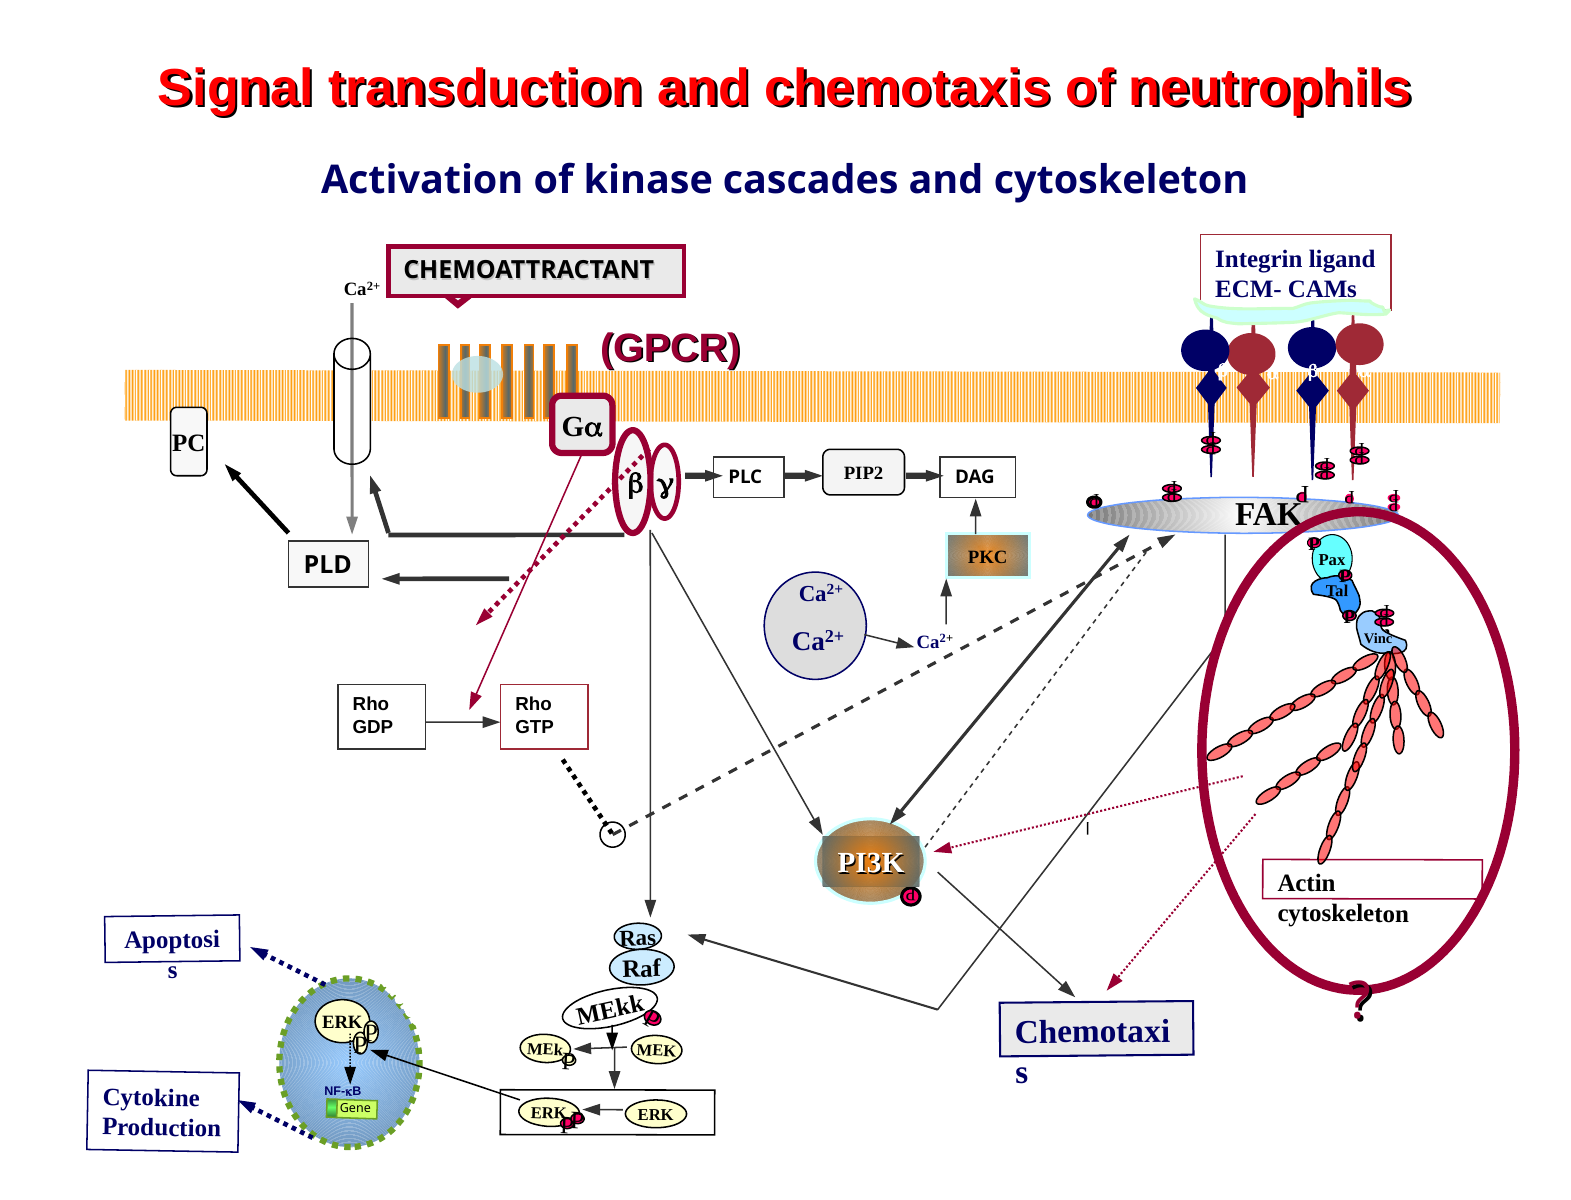

Signal transduction and chemotaxis of neutrophils
Activation of kinase cascades and cytoskeleton
Integrin ligand
ECM- CAMs
b
a
b
a
P
P
P
P
P
P
P
P
FAK
P
P
P
P
P
Pax
P
P
Tal
P
P
P
Vin
Vinc
Actin cytoskeleton
CHEMOATTRACTANT
Ca2+
Ga
PC
PIP2
b
g
PLC
DAG
PKC
PLD
Ca2+
Ca2+
Ca2+
Rho
GDP
Rho
GTP
P
PI3K
Apoptosis
Ras
MEkk
P
MEk
P
MEK
ERK
P
P
ERK
Raf
nucleus
ERK
P
P
Chemotaxis
Cytokine
Production
NF-kB
Gene
(GPCR)
?